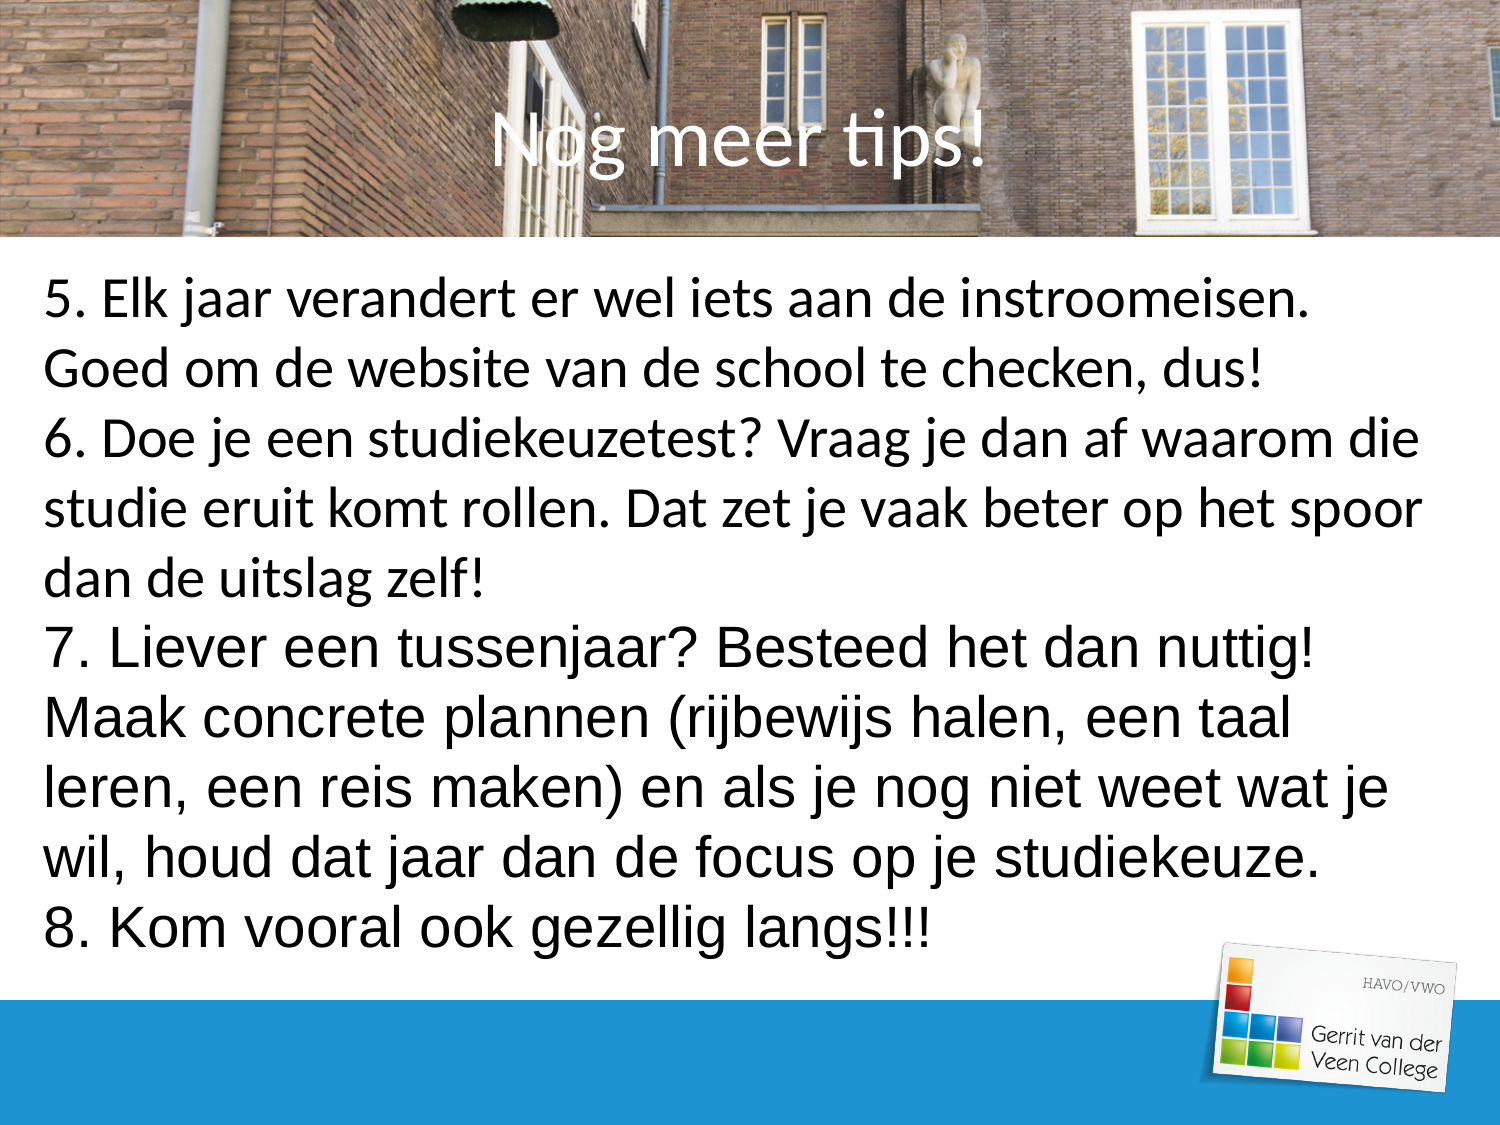

Nog meer tips! ​
5. Elk jaar verandert er wel iets aan de instroomeisen. Goed om de website van de school te checken, dus!
6. Doe je een studiekeuzetest? Vraag je dan af waarom die studie eruit komt rollen. Dat zet je vaak beter op het spoor dan de uitslag zelf!
7. Liever een tussenjaar? Besteed het dan nuttig! Maak concrete plannen (rijbewijs halen, een taal leren, een reis maken) en als je nog niet weet wat je wil, houd dat jaar dan de focus op je studiekeuze.
8. Kom vooral ook gezellig langs!!!